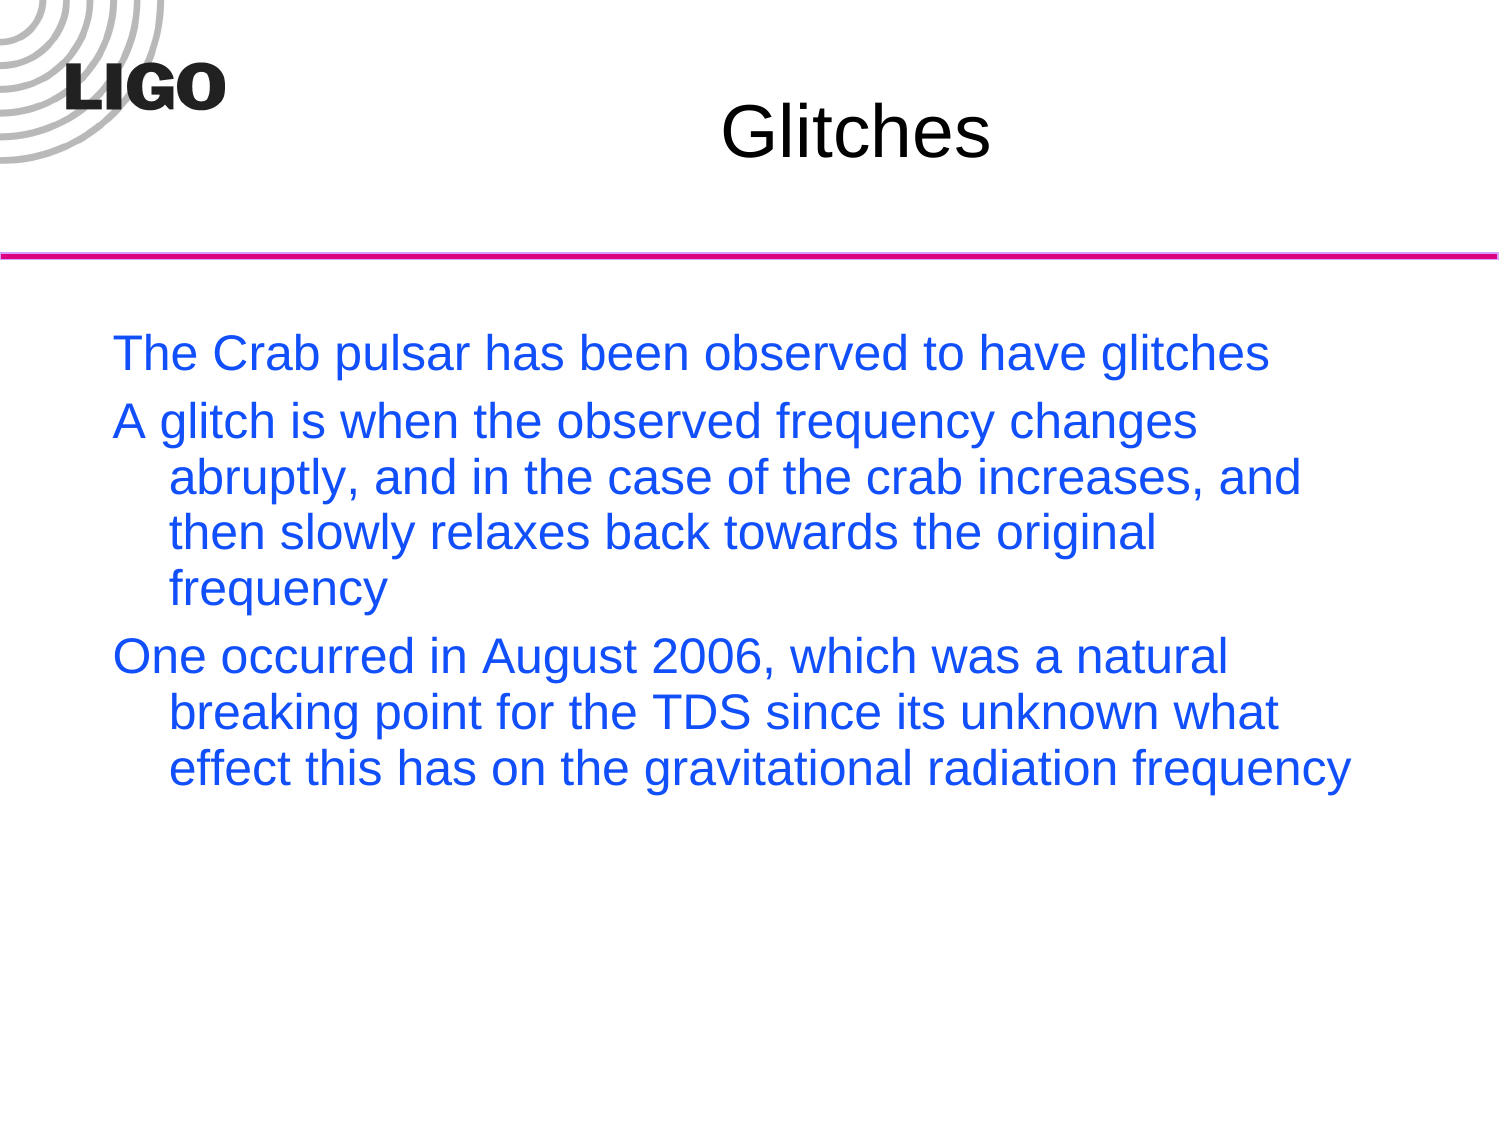

# Glitches
The Crab pulsar has been observed to have glitches
A glitch is when the observed frequency changes abruptly, and in the case of the crab increases, and then slowly relaxes back towards the original frequency
One occurred in August 2006, which was a natural breaking point for the TDS since its unknown what effect this has on the gravitational radiation frequency